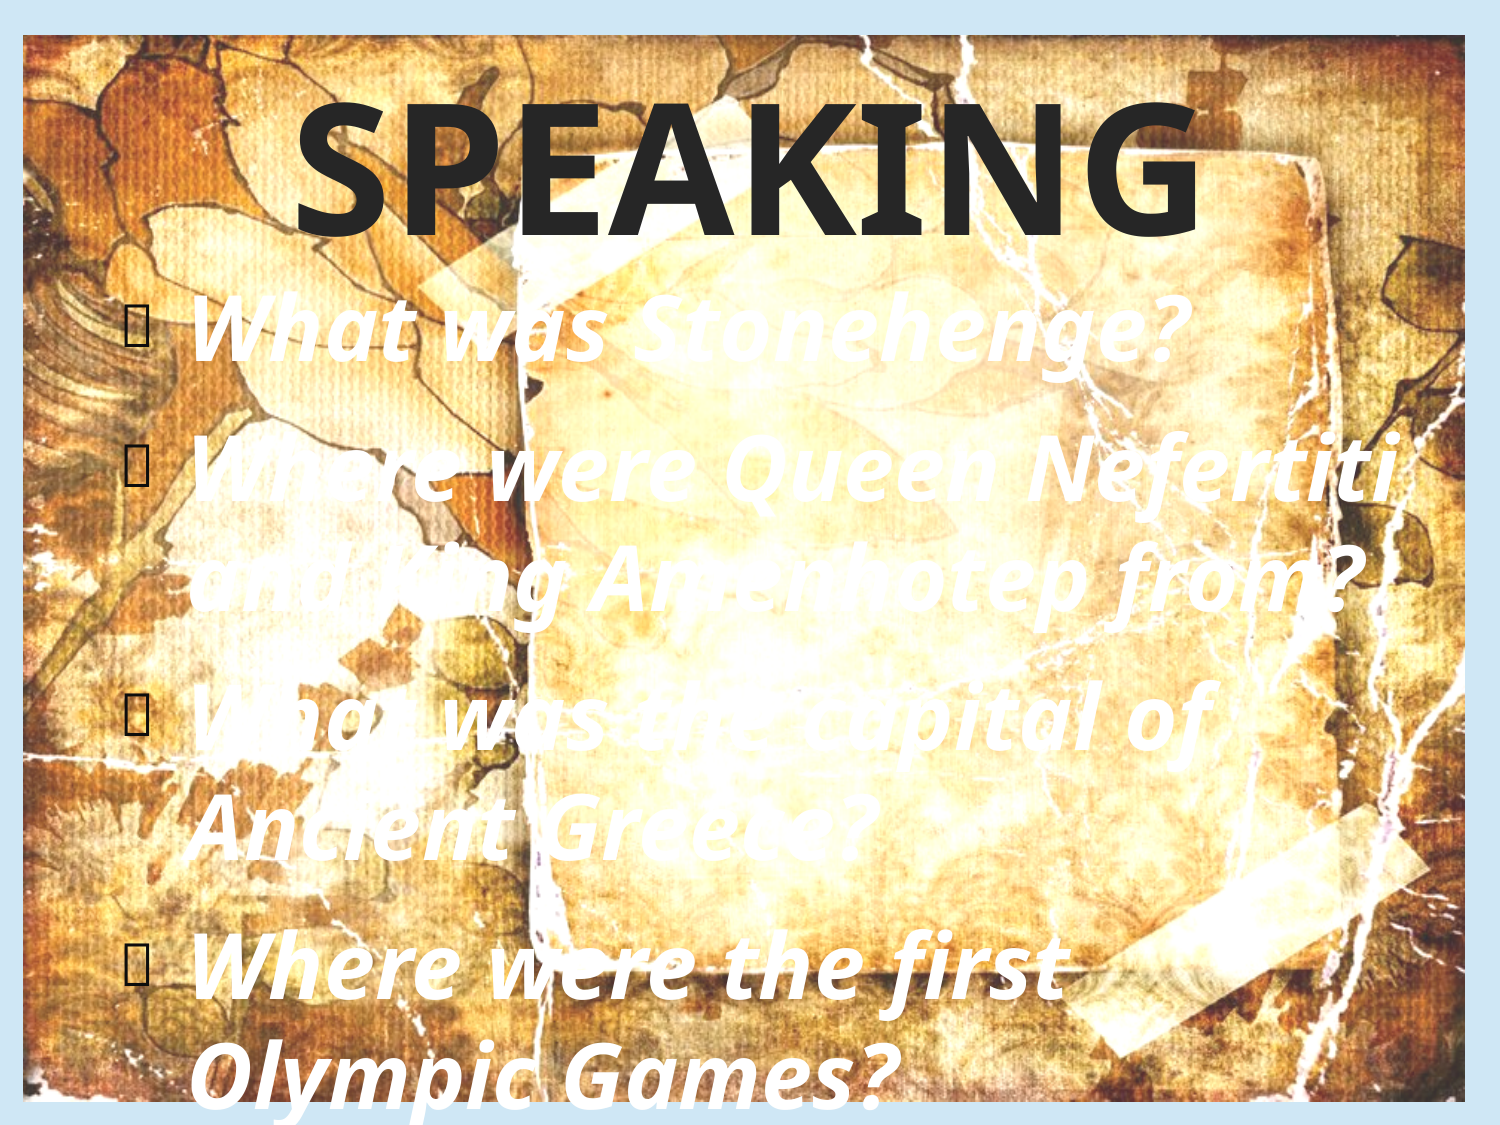

# SPEAKING
What was Stonehenge?
Where were Queen Nefertiti and King Amenhotep from?
What was the capital of Ancient Greece?
Where were the first Olympic Games?